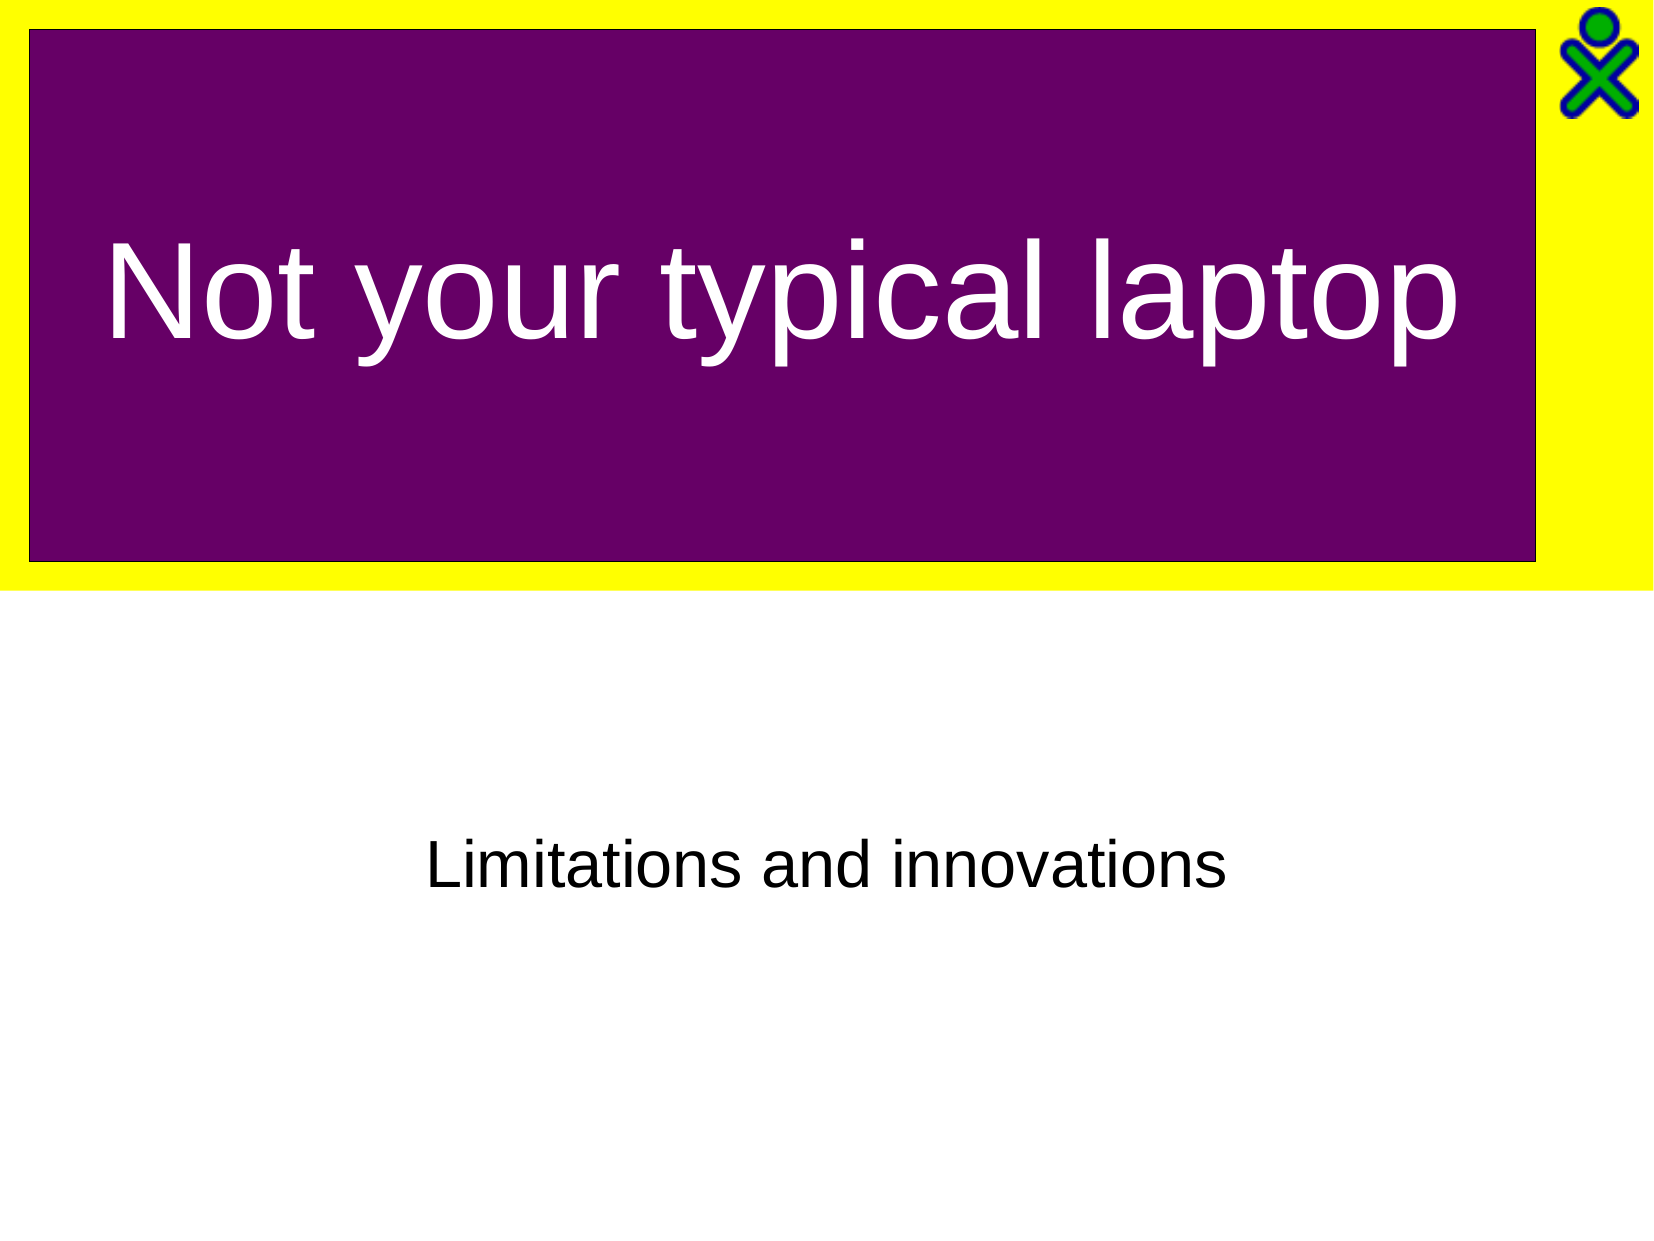

# Not your typical laptop
Limitations and innovations